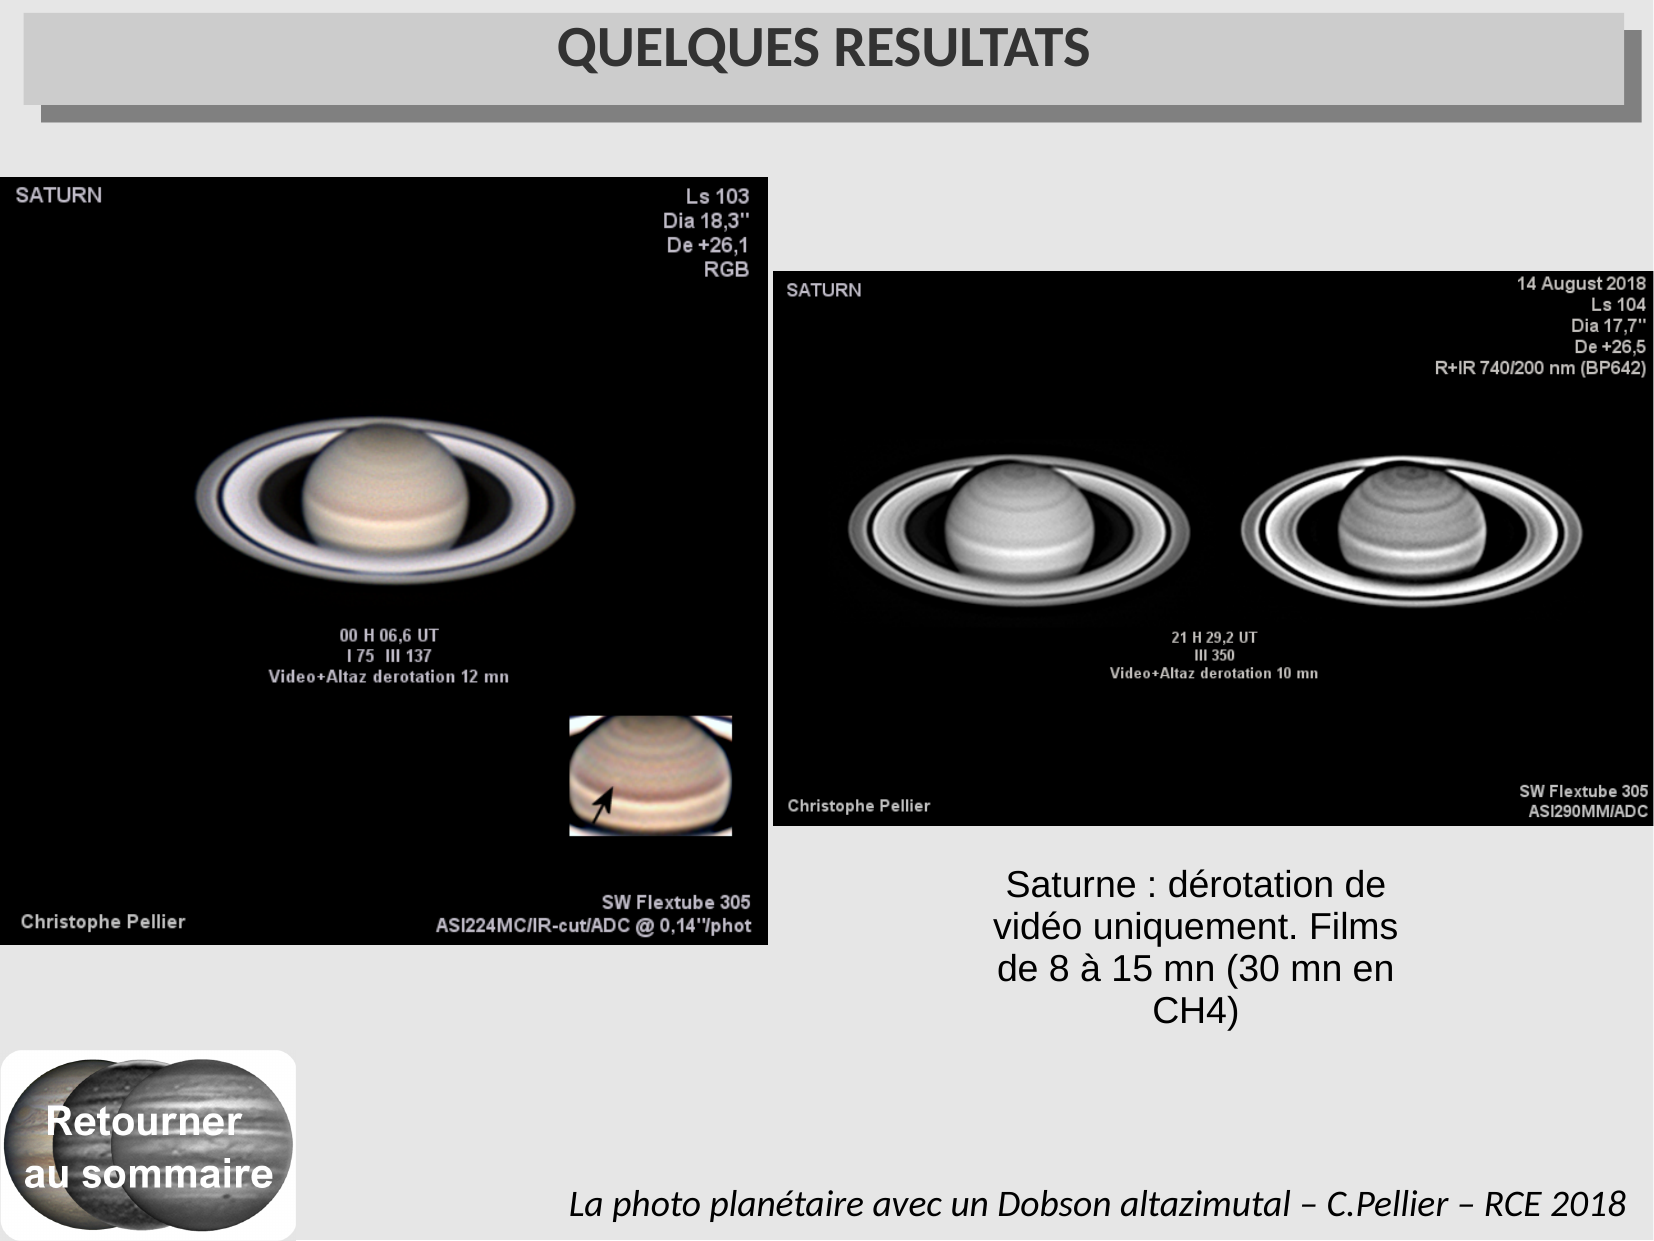

QUELQUES RESULTATS
Saturne : dérotation de vidéo uniquement. Films de 8 à 15 mn (30 mn en CH4)
La photo planétaire avec un Dobson altazimutal – C.Pellier – RCE 2018